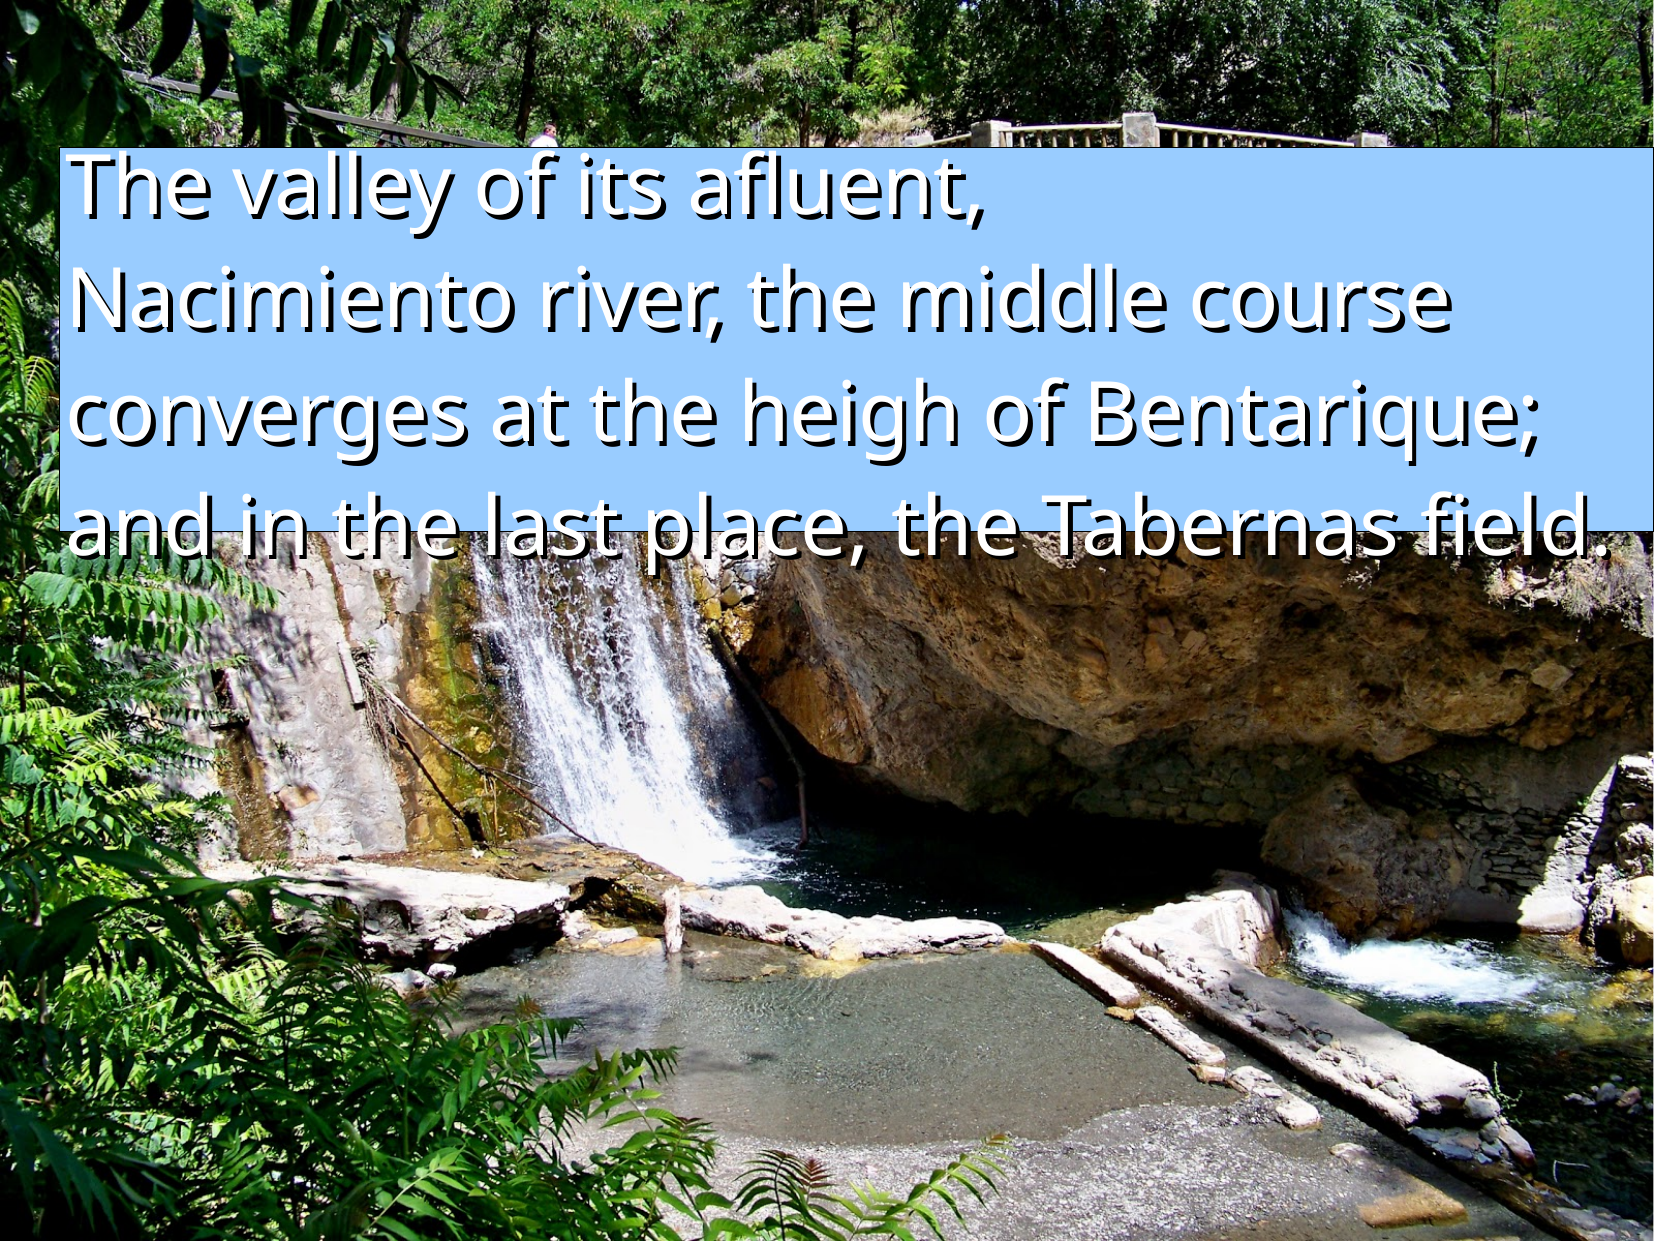

The valley of its afluent,
Nacimiento river, the middle course
converges at the heigh of Bentarique;
and in the last place, the Tabernas field.